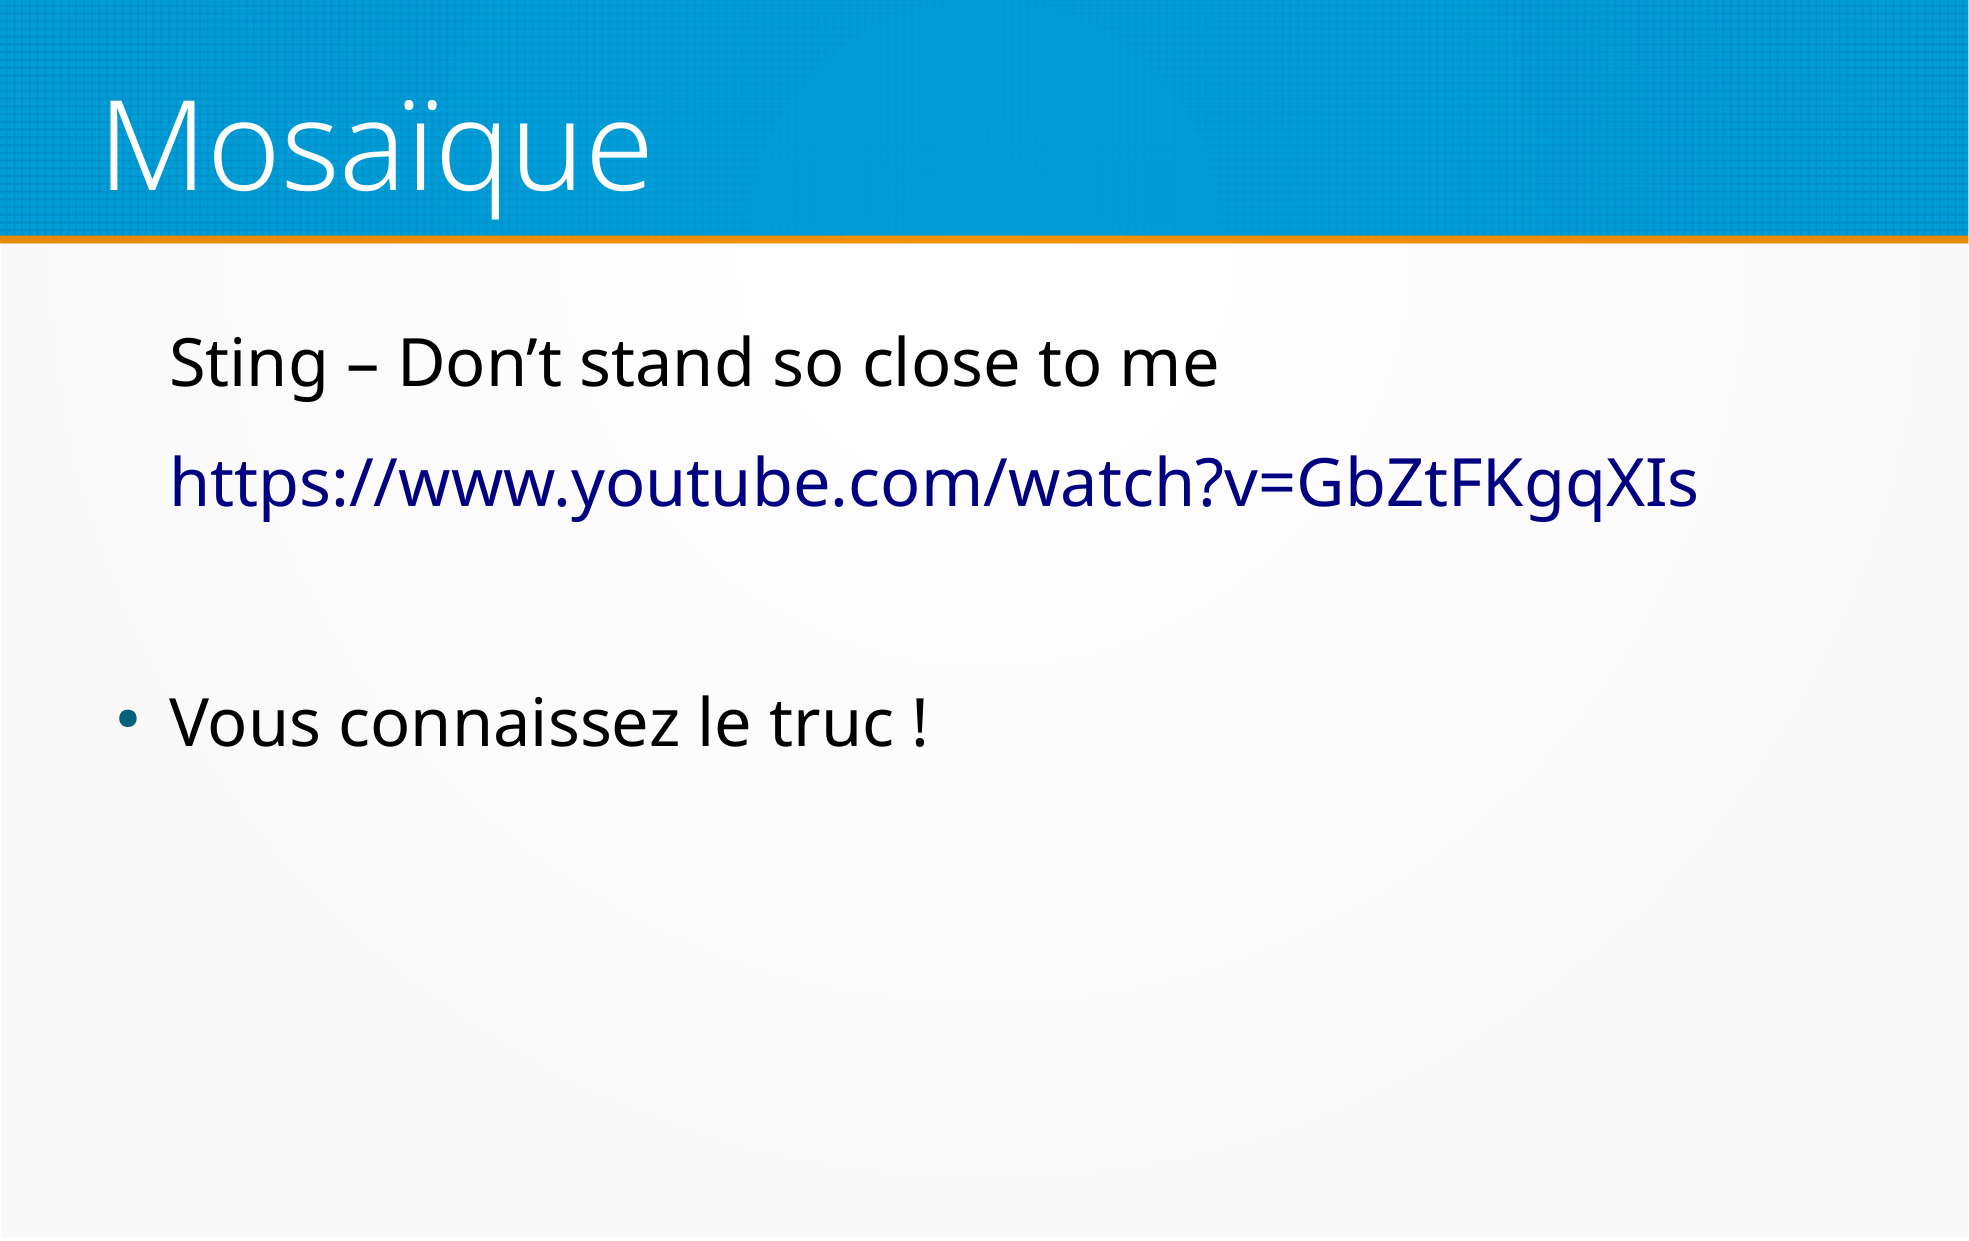

# Mosaïque
Sting – Don’t stand so close to me
https://www.youtube.com/watch?v=GbZtFKgqXIs
Vous connaissez le truc !